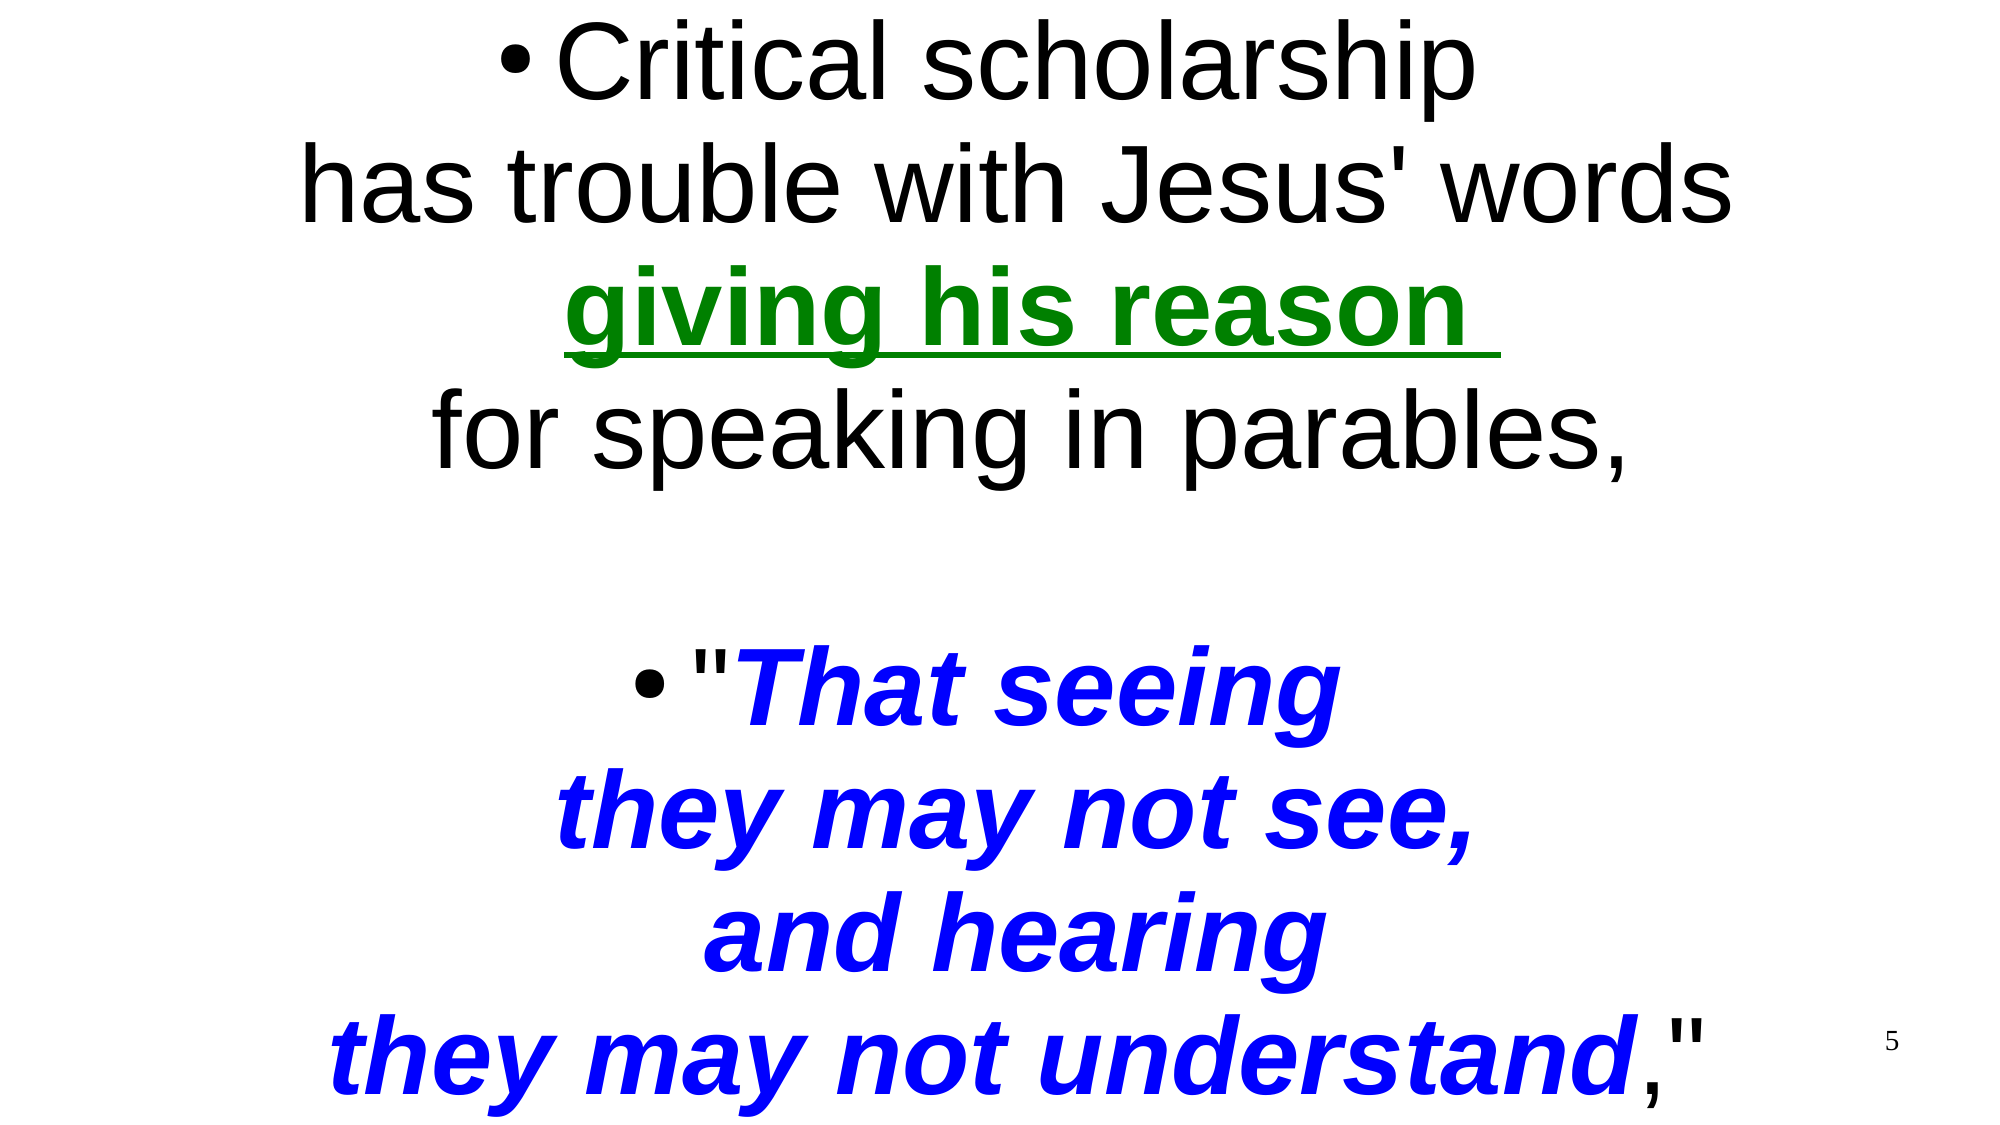

# Critical scholarship has trouble with Jesus' words giving his reason for speaking in parables,
"That seeing
they may not see,
and hearing
they may not understand,"
5